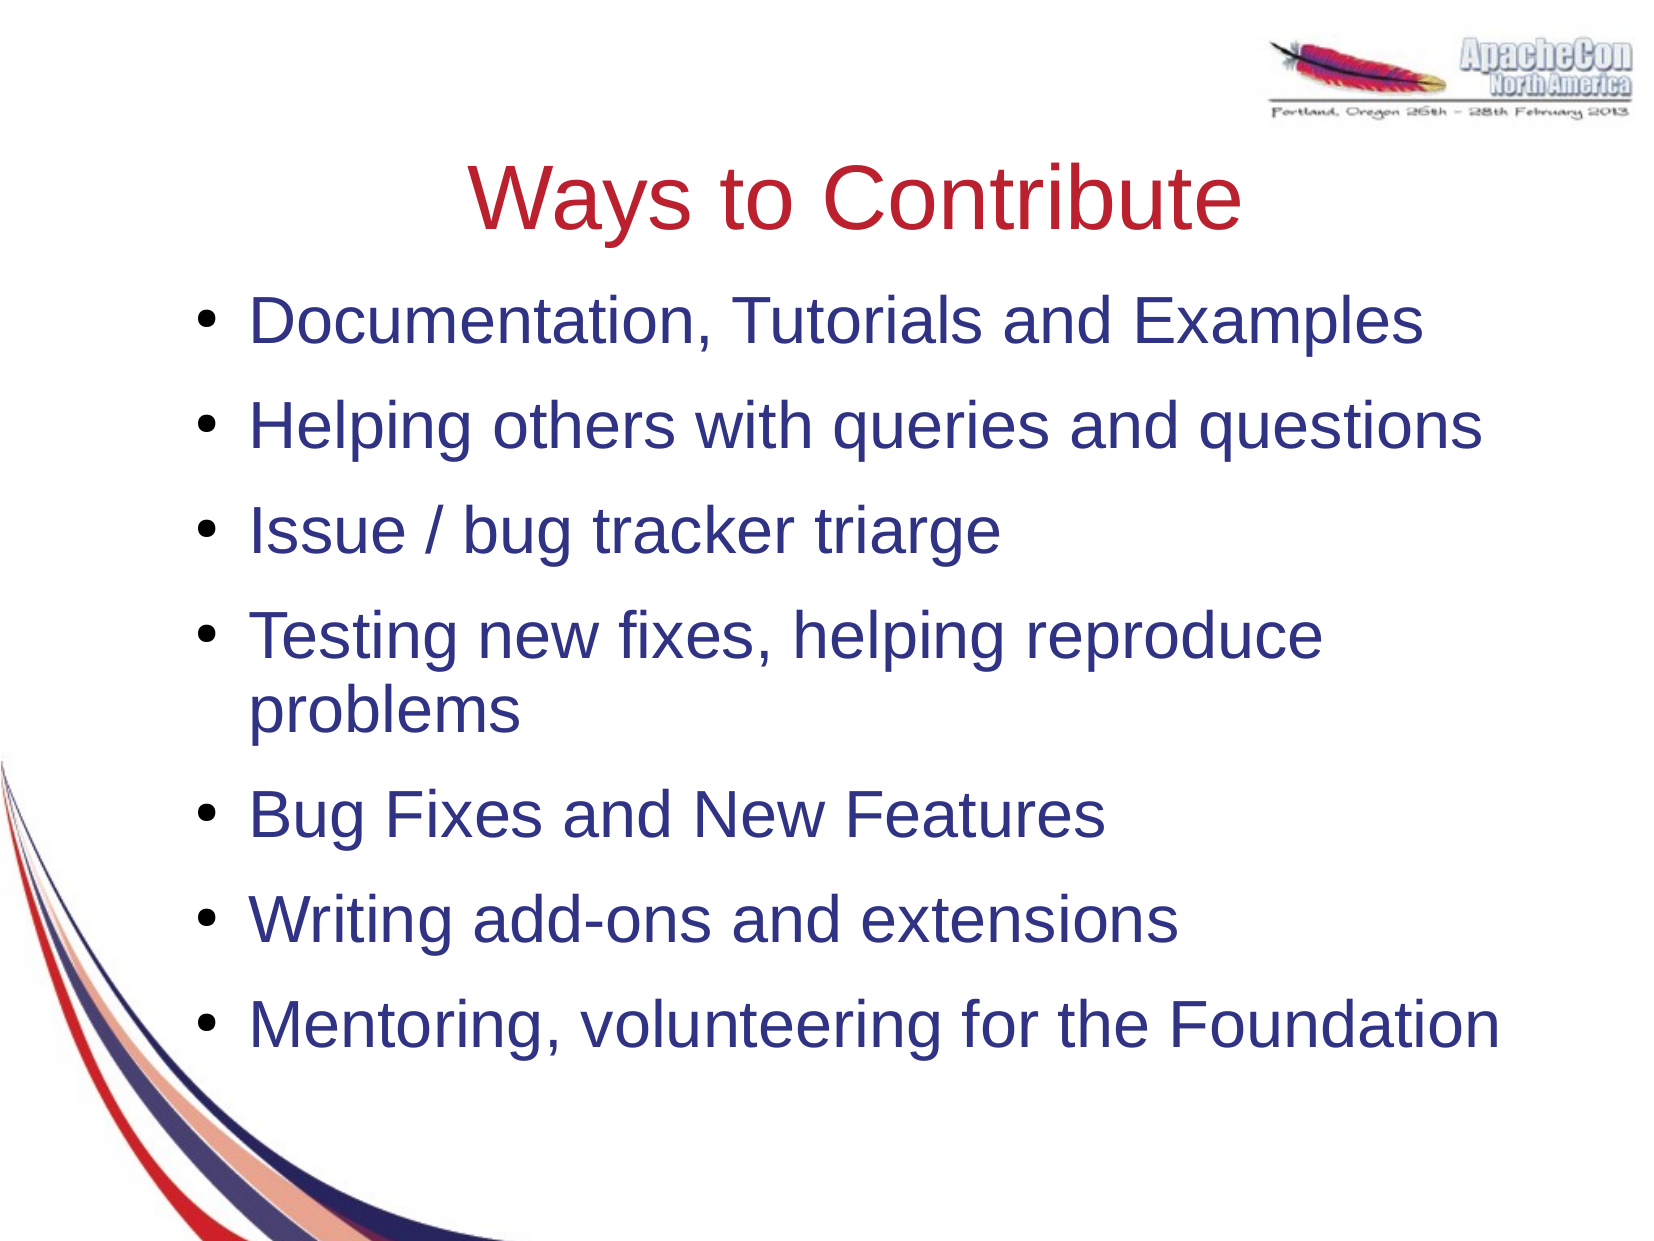

# Ways to Contribute
Documentation, Tutorials and Examples
Helping others with queries and questions
Issue / bug tracker triarge
Testing new fixes, helping reproduce problems
Bug Fixes and New Features
Writing add-ons and extensions
Mentoring, volunteering for the Foundation